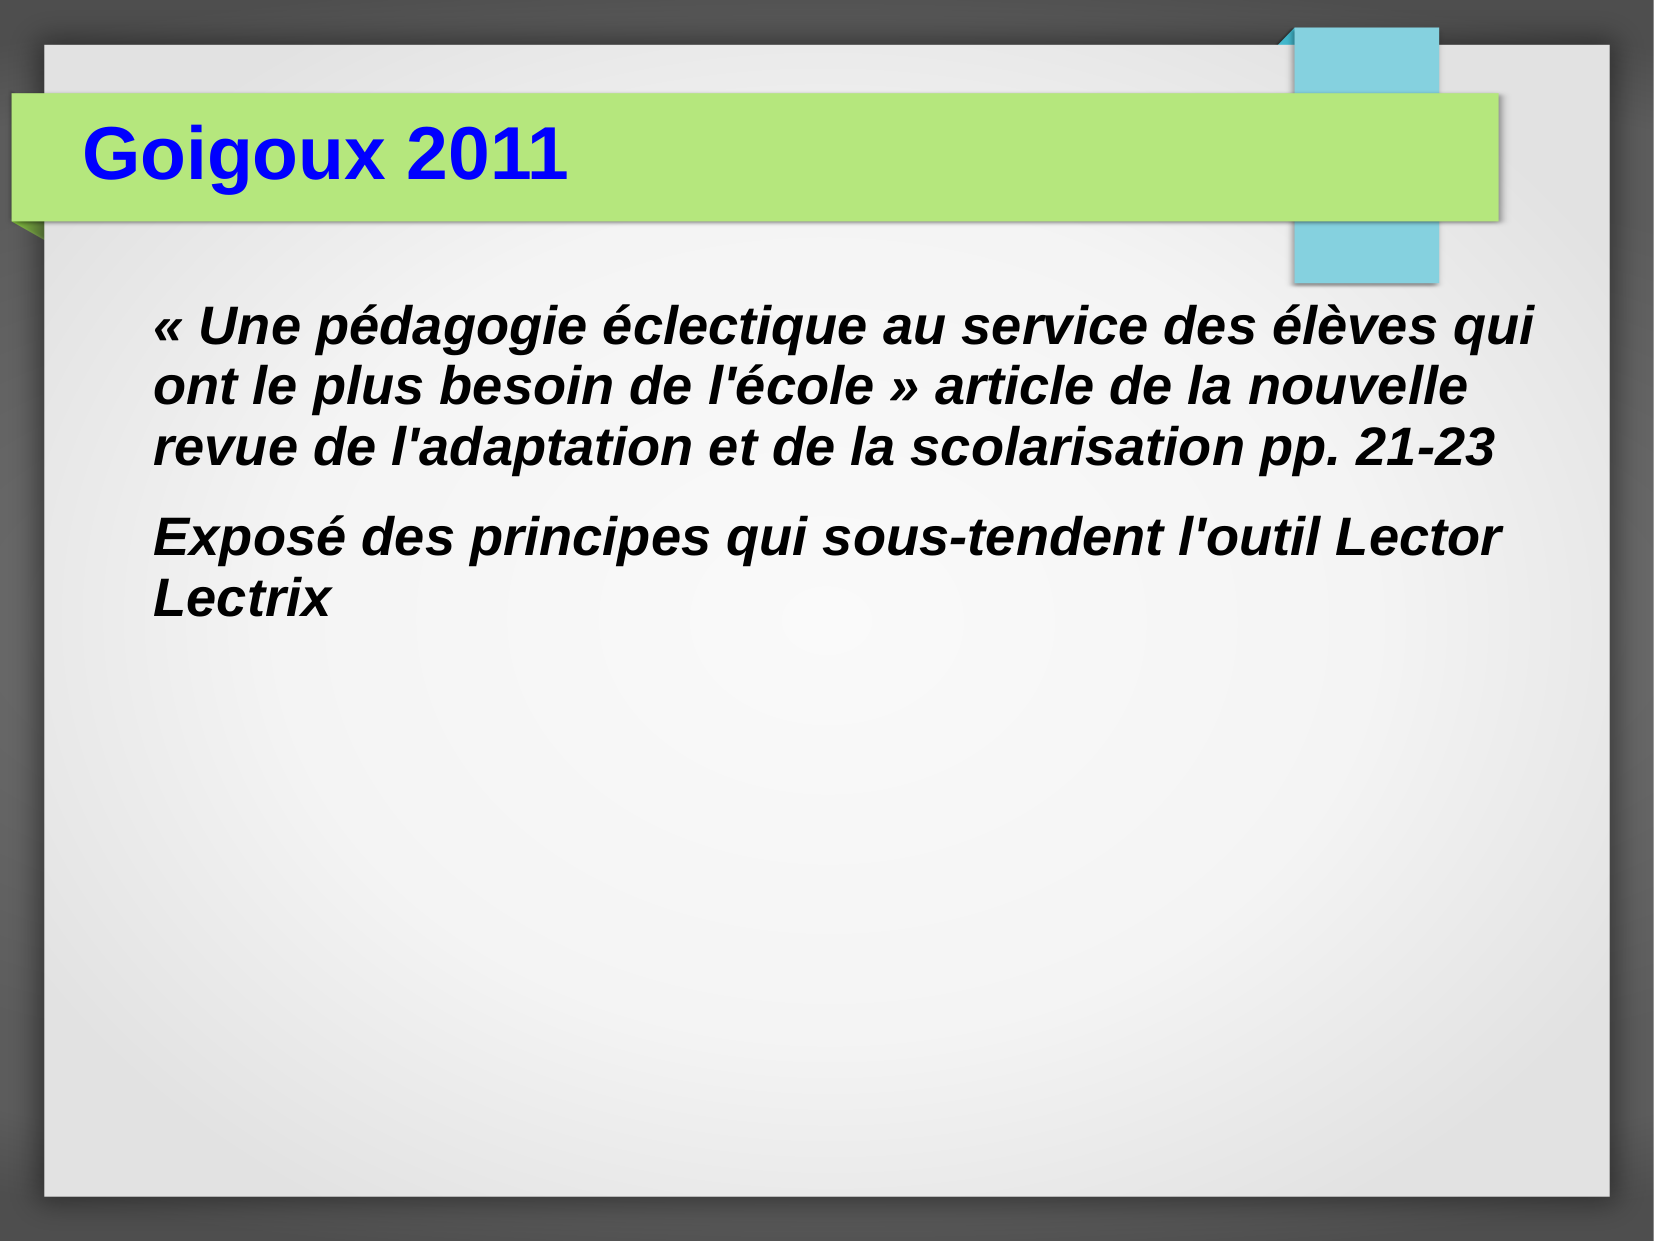

# Goigoux 2011
« Une pédagogie éclectique au service des élèves qui ont le plus besoin de l'école » article de la nouvelle revue de l'adaptation et de la scolarisation pp. 21-23
Exposé des principes qui sous-tendent l'outil Lector Lectrix